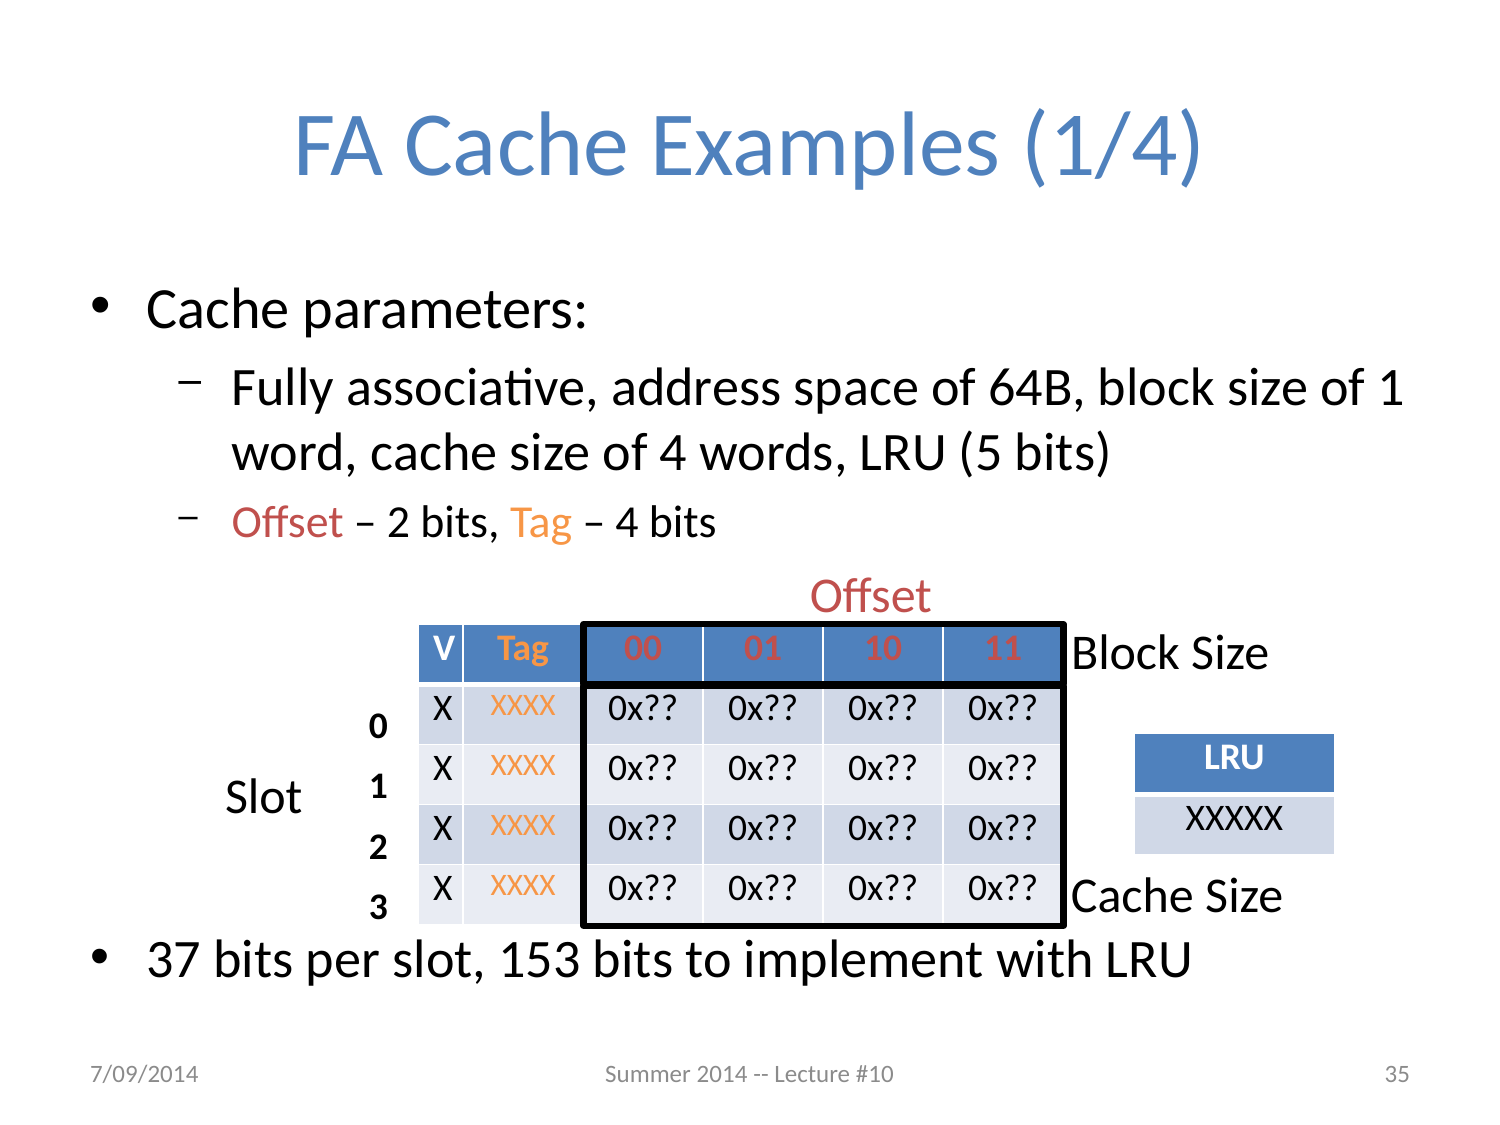

# FA Cache Examples (1/4)
Cache parameters:
Fully associative, address space of 64B, block size of 1 word, cache size of 4 words, LRU (5 bits)
Offset – 2 bits, Tag – 4 bits
37 bits per slot, 153 bits to implement with LRU
Offset
Block Size
| |
| --- |
| 0 |
| 1 |
| 2 |
| 3 |
| V | Tag | 00 | 01 | 10 | 11 |
| --- | --- | --- | --- | --- | --- |
| X | XXXX | 0x?? | 0x?? | 0x?? | 0x?? |
| X | XXXX | 0x?? | 0x?? | 0x?? | 0x?? |
| X | XXXX | 0x?? | 0x?? | 0x?? | 0x?? |
| X | XXXX | 0x?? | 0x?? | 0x?? | 0x?? |
| LRU |
| --- |
| XXXXX |
Slot
Cache Size
7/09/2014
Summer 2014 -- Lecture #10